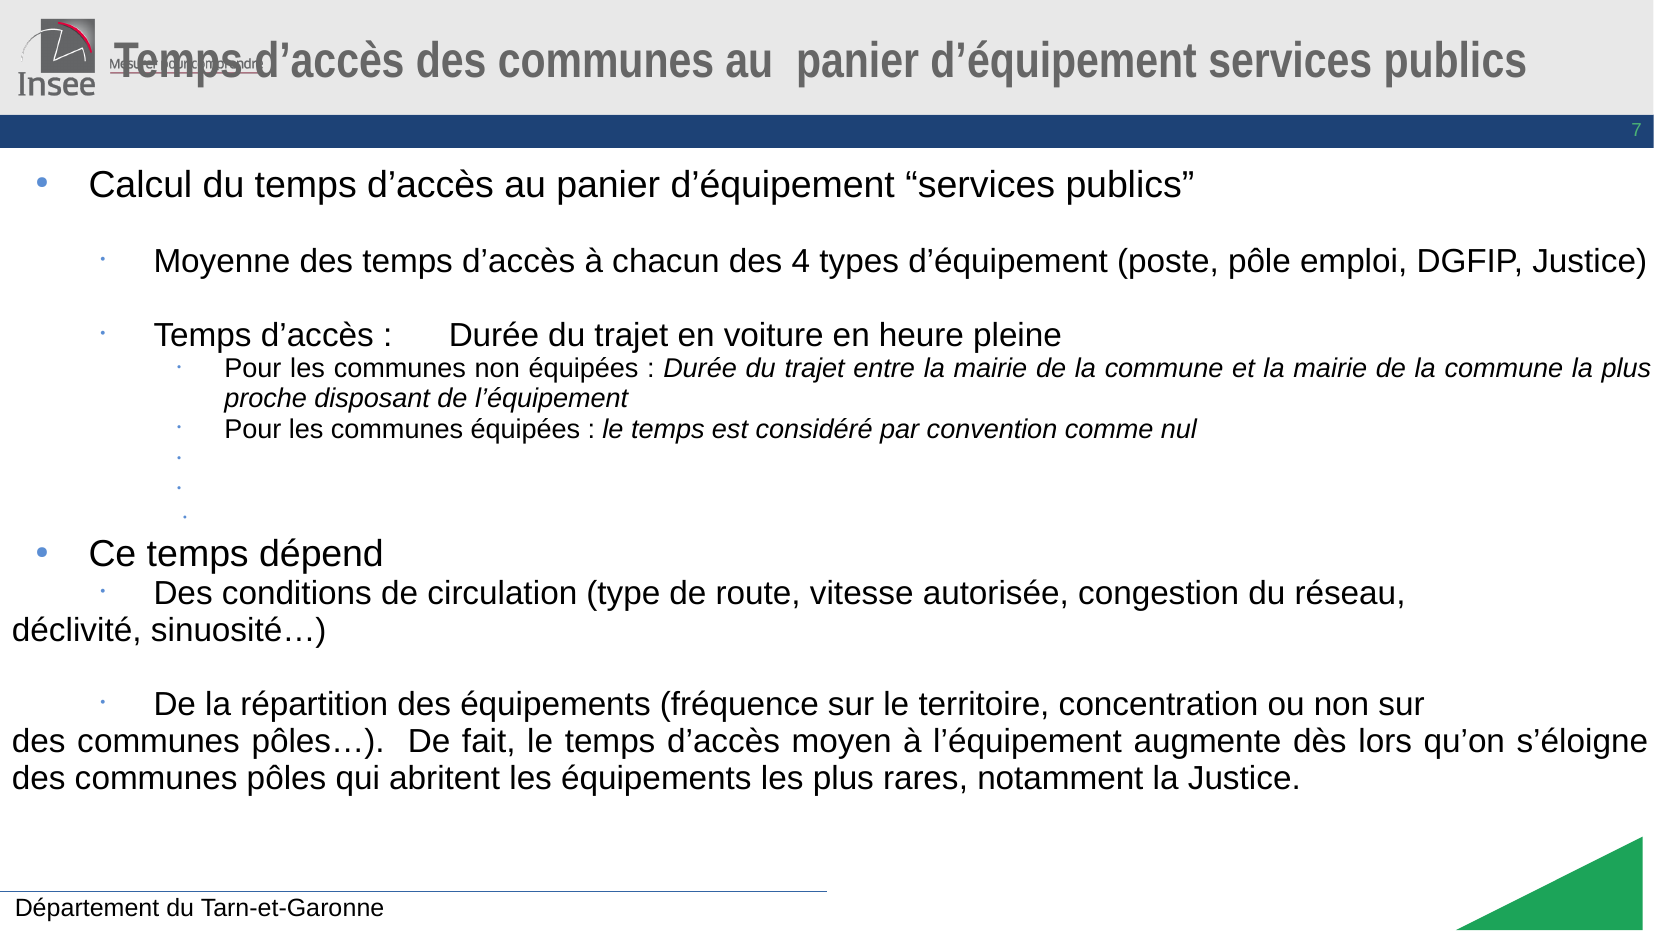

# Temps d’accès des communes au panier d’équipement services publics
7
Calcul du temps d’accès au panier d’équipement “services publics”
Moyenne des temps d’accès à chacun des 4 types d’équipement (poste, pôle emploi, DGFIP, Justice)
Temps d’accès : 	Durée du trajet en voiture en heure pleine
Pour les communes non équipées : Durée du trajet entre la mairie de la commune et la mairie de la commune la plus proche disposant de l’équipement
Pour les communes équipées : le temps est considéré par convention comme nul
Ce temps dépend
Des conditions de circulation (type de route, vitesse autorisée, congestion du réseau,
déclivité, sinuosité…)
De la répartition des équipements (fréquence sur le territoire, concentration ou non sur
des communes pôles…). De fait, le temps d’accès moyen à l’équipement augmente dès lors qu’on s’éloigne des communes pôles qui abritent les équipements les plus rares, notamment la Justice.